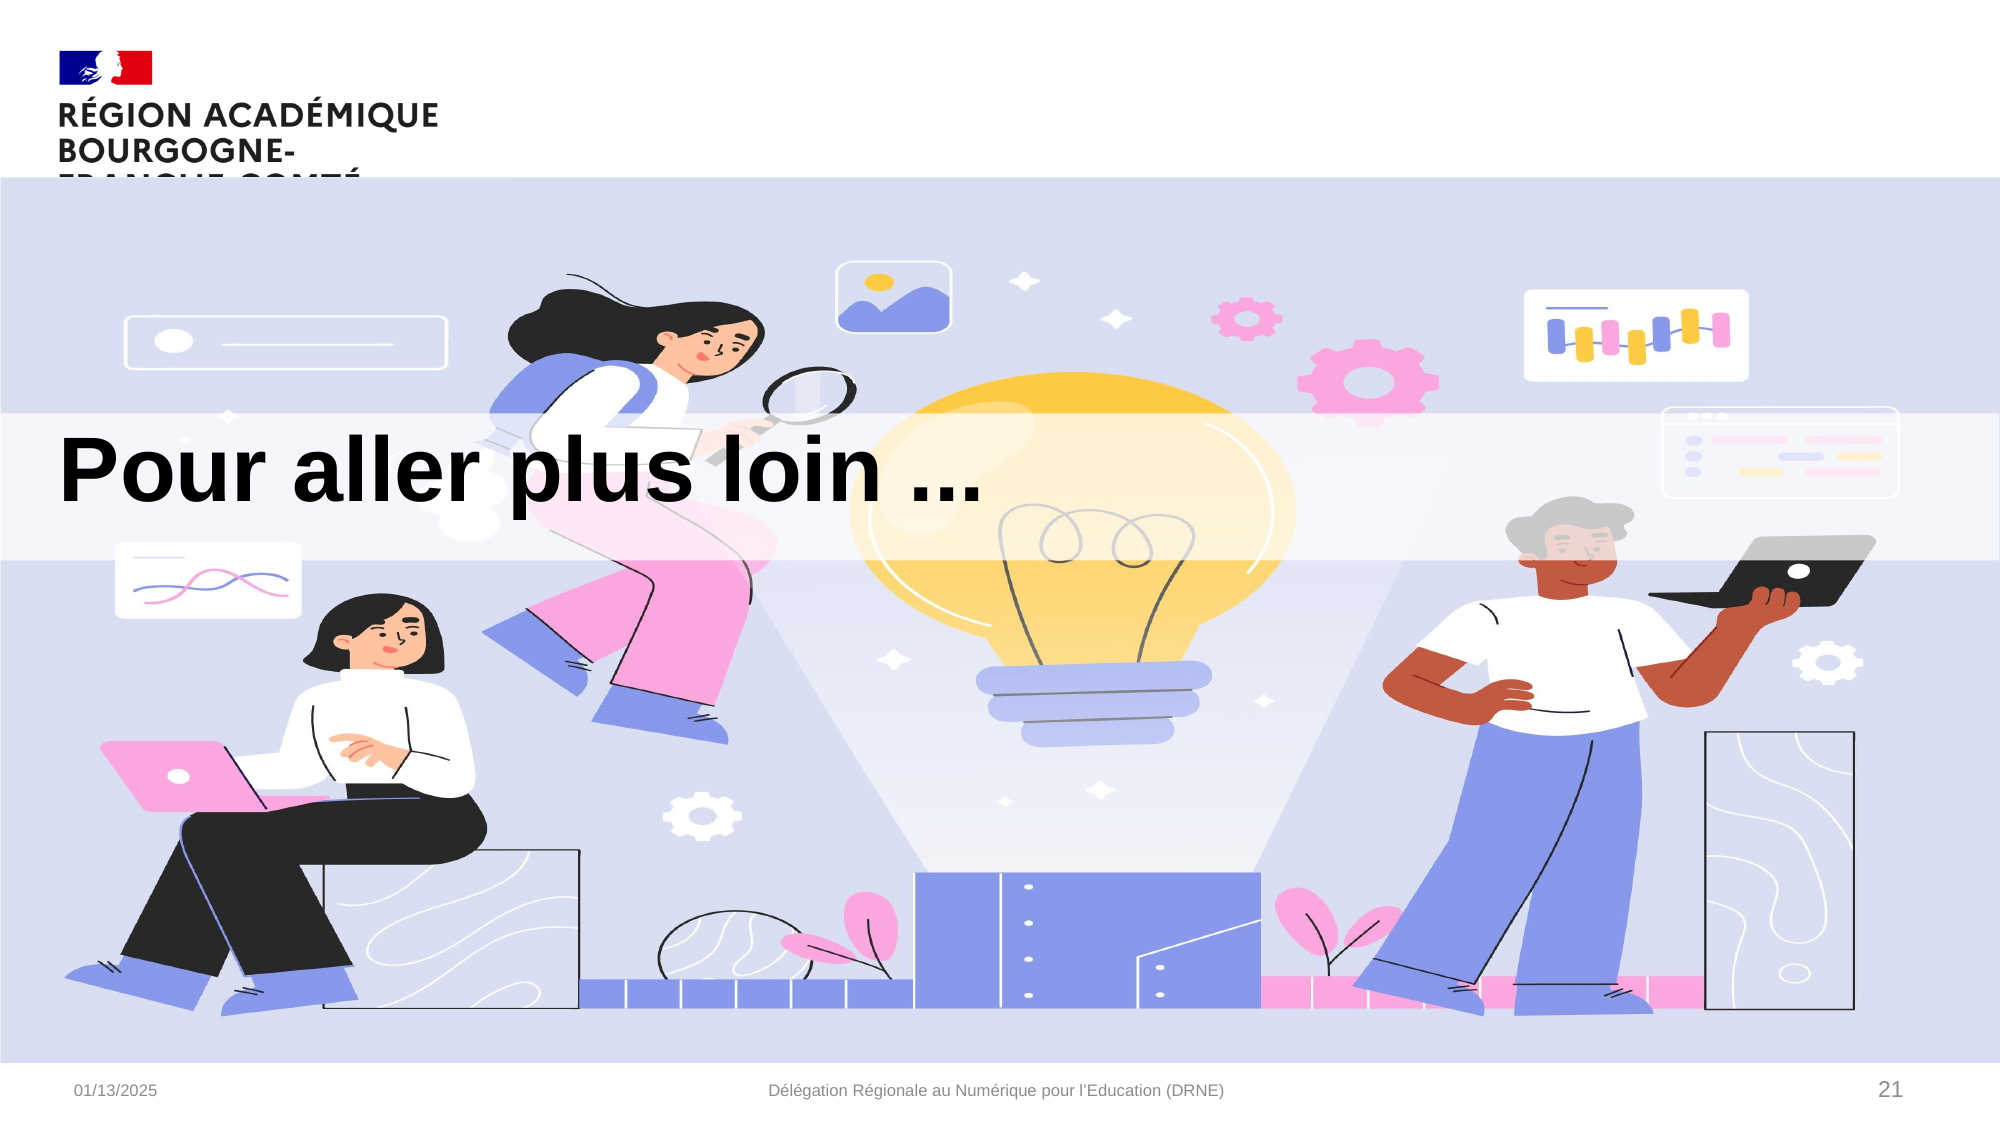

Pour aller plus loin ...
21
01/13/2025
Délégation Régionale au Numérique pour l’Education (DRNE)